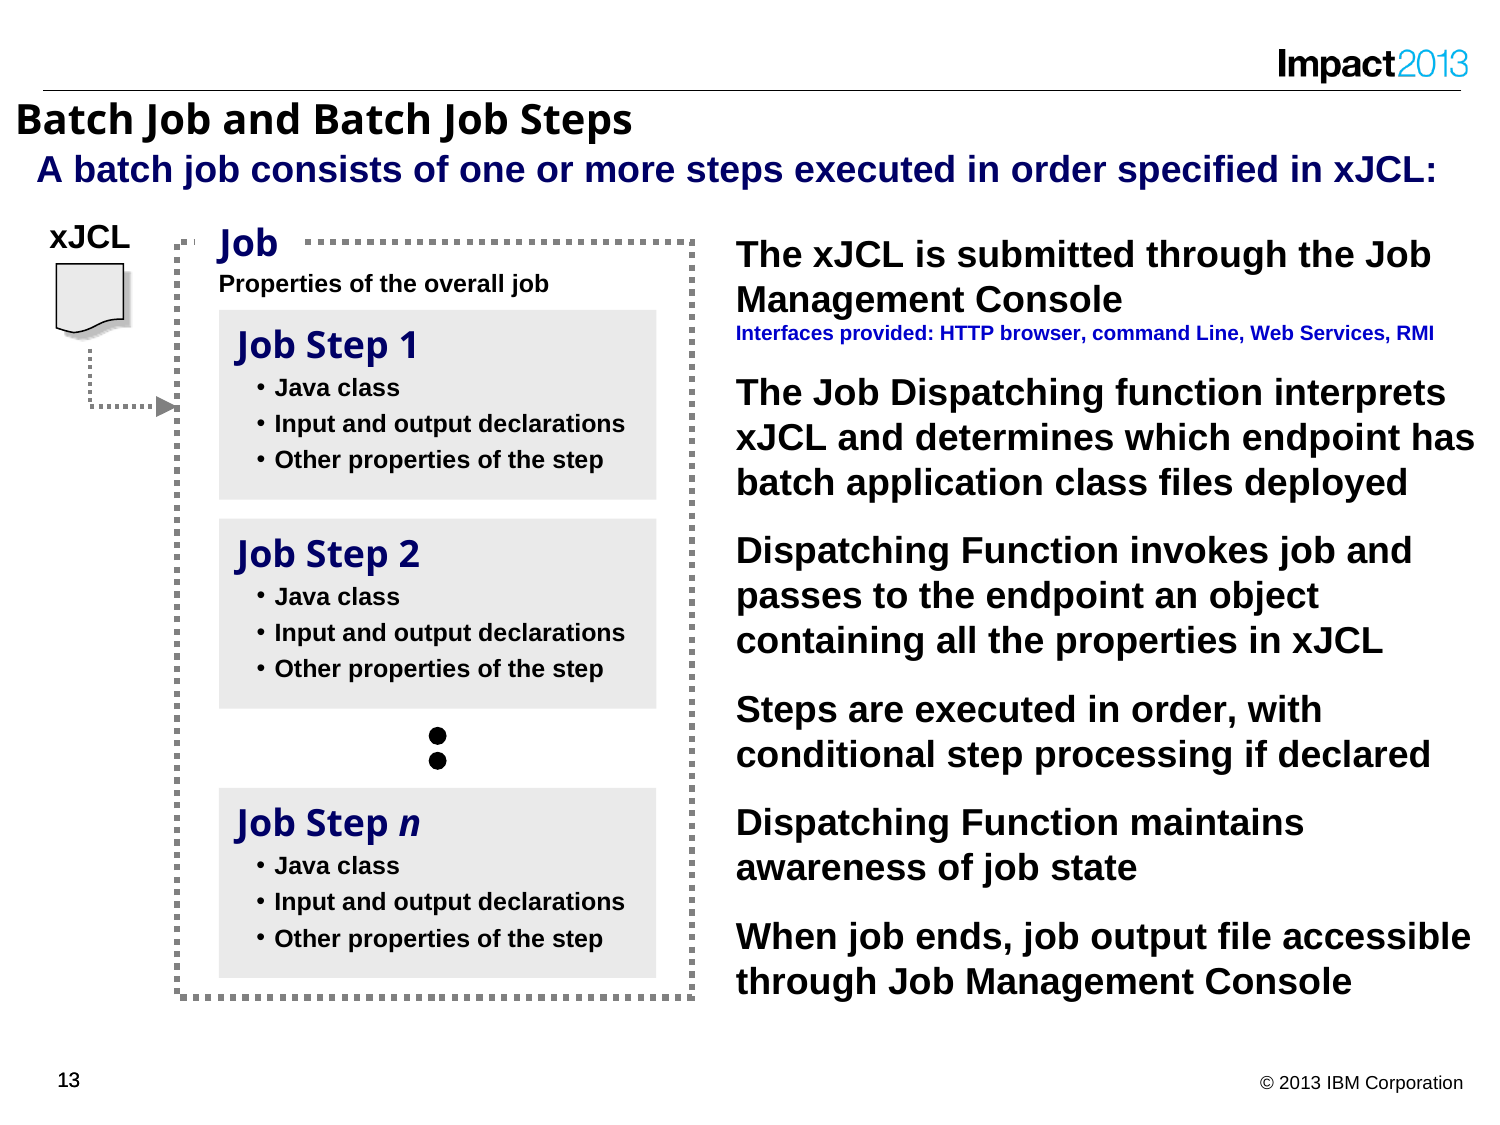

Batch Job and Batch Job Steps
A batch job consists of one or more steps executed in order specified in xJCL:
xJCL
Job
Properties of the overall job
Job Step 1
Java class
Input and output declarations
Other properties of the step
Job Step 2
Java class
Input and output declarations
Other properties of the step
Job Step n
Java class
Input and output declarations
Other properties of the step
The xJCL is submitted through the Job Management Console
Interfaces provided: HTTP browser, command Line, Web Services, RMI
The Job Dispatching function interprets xJCL and determines which endpoint has batch application class files deployed
Dispatching Function invokes job and passes to the endpoint an object containing all the properties in xJCL
Steps are executed in order, with conditional step processing if declared
Dispatching Function maintains awareness of job state
When job ends, job output file accessible through Job Management Console